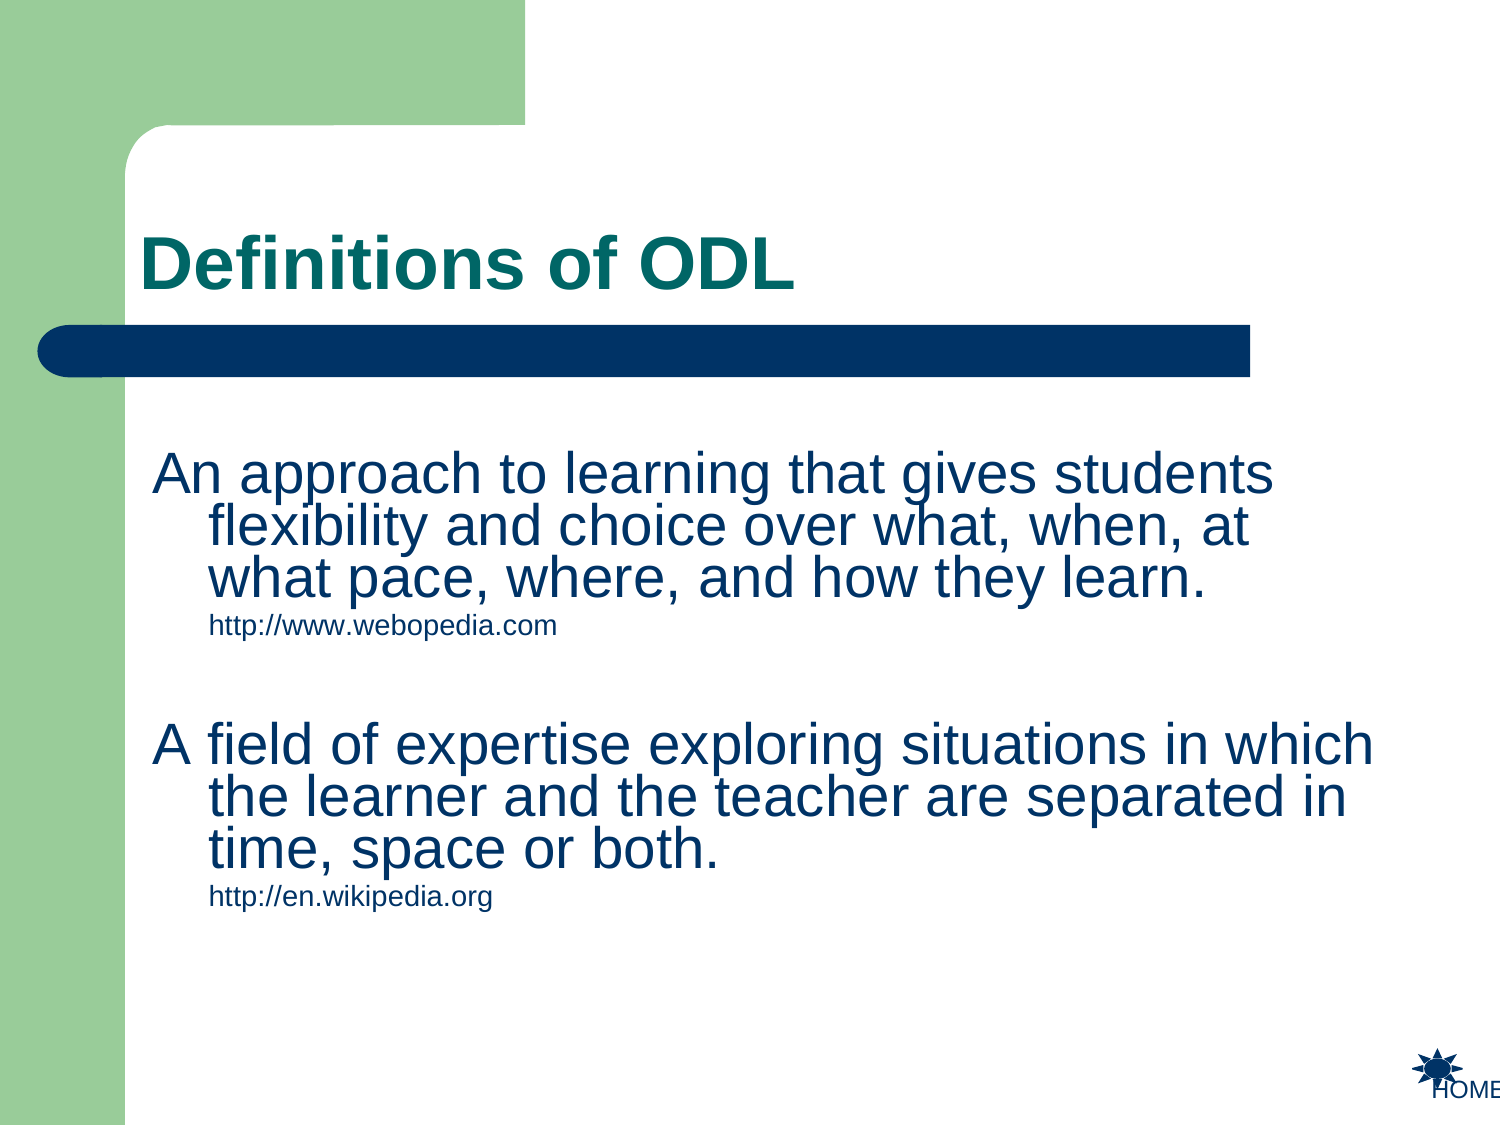

# Definitions of ODL
An approach to learning that gives students flexibility and choice over what, when, at what pace, where, and how they learn.
	http://www.webopedia.com
A field of expertise exploring situations in which the learner and the teacher are separated in time, space or both.
	http://en.wikipedia.org
HOME